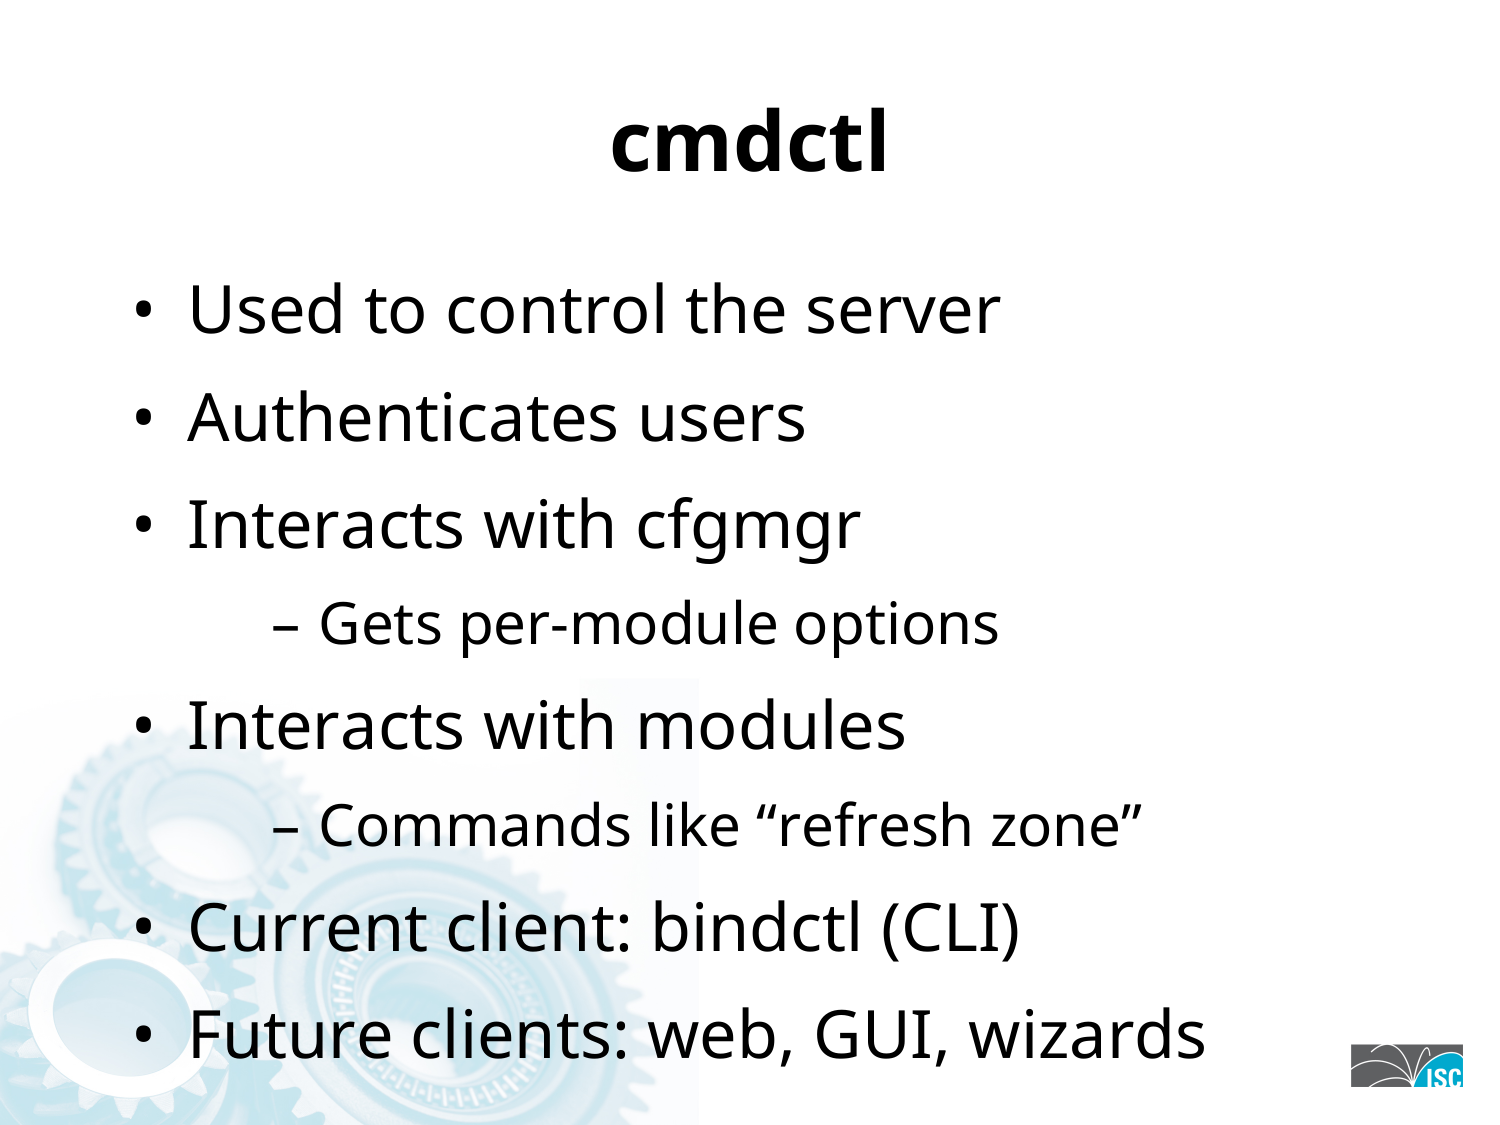

# cmdctl
Used to control the server
Authenticates users
Interacts with cfgmgr
Gets per-module options
Interacts with modules
Commands like “refresh zone”
Current client: bindctl (CLI)
Future clients: web, GUI, wizards